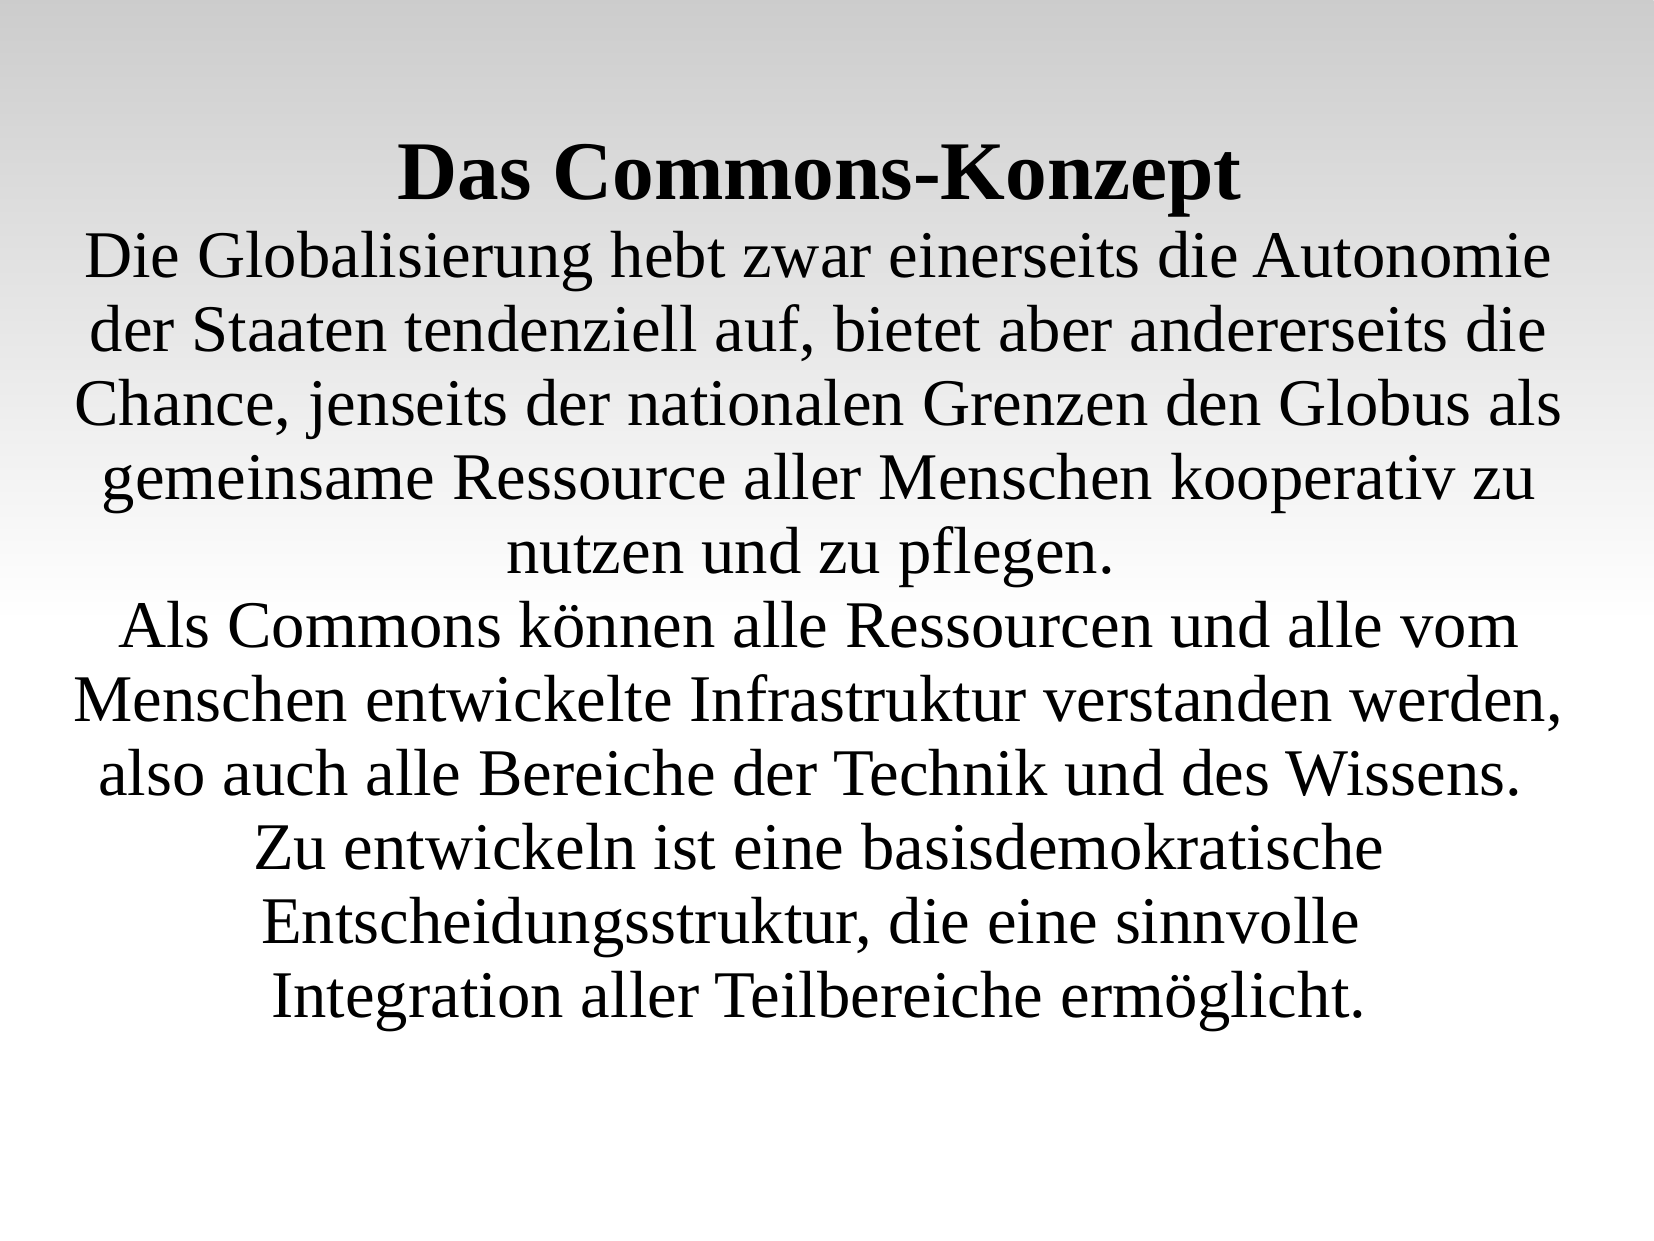

Das Commons-Konzept
Die Globalisierung hebt zwar einerseits die Autonomie der Staaten tendenziell auf, bietet aber andererseits die Chance, jenseits der nationalen Grenzen den Globus als gemeinsame Ressource aller Menschen kooperativ zu nutzen und zu pflegen.
Als Commons können alle Ressourcen und alle vom Menschen entwickelte Infrastruktur verstanden werden, also auch alle Bereiche der Technik und des Wissens.
Zu entwickeln ist eine basisdemokratische Entscheidungsstruktur, die eine sinnvolle
Integration aller Teilbereiche ermöglicht.